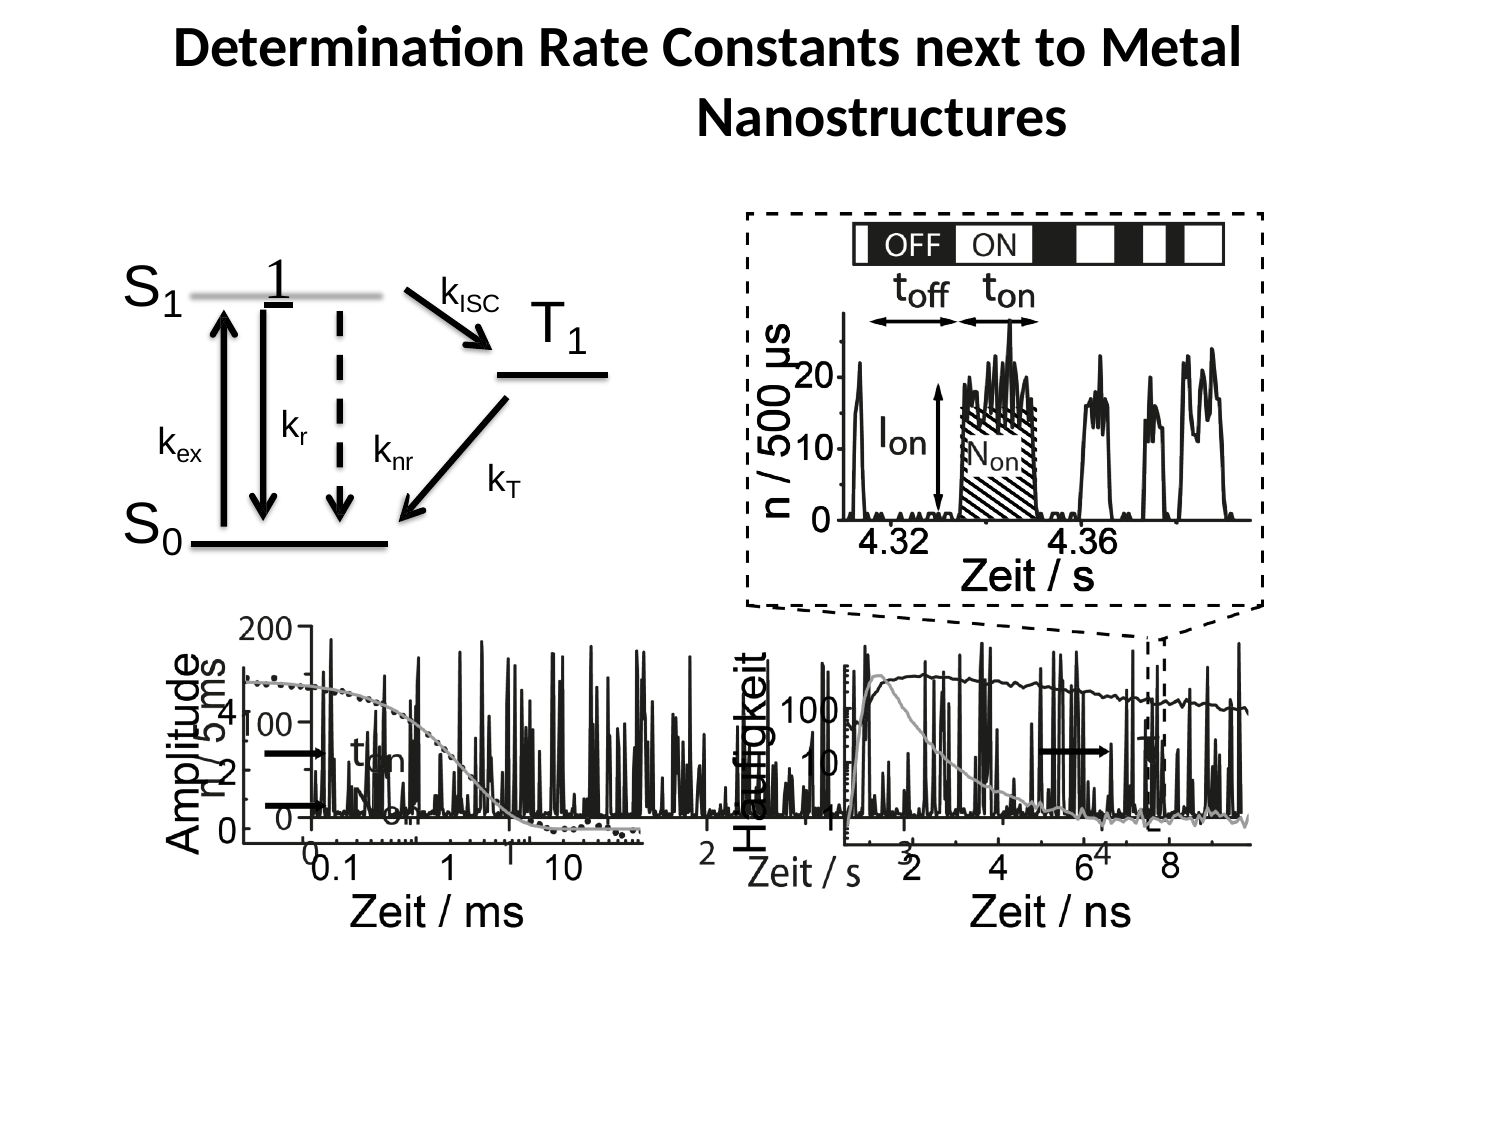

# Determination Rate Constants next to Metal Nanostructures
S1 	
kISC
T1
kr
kex
knr
kT
S0